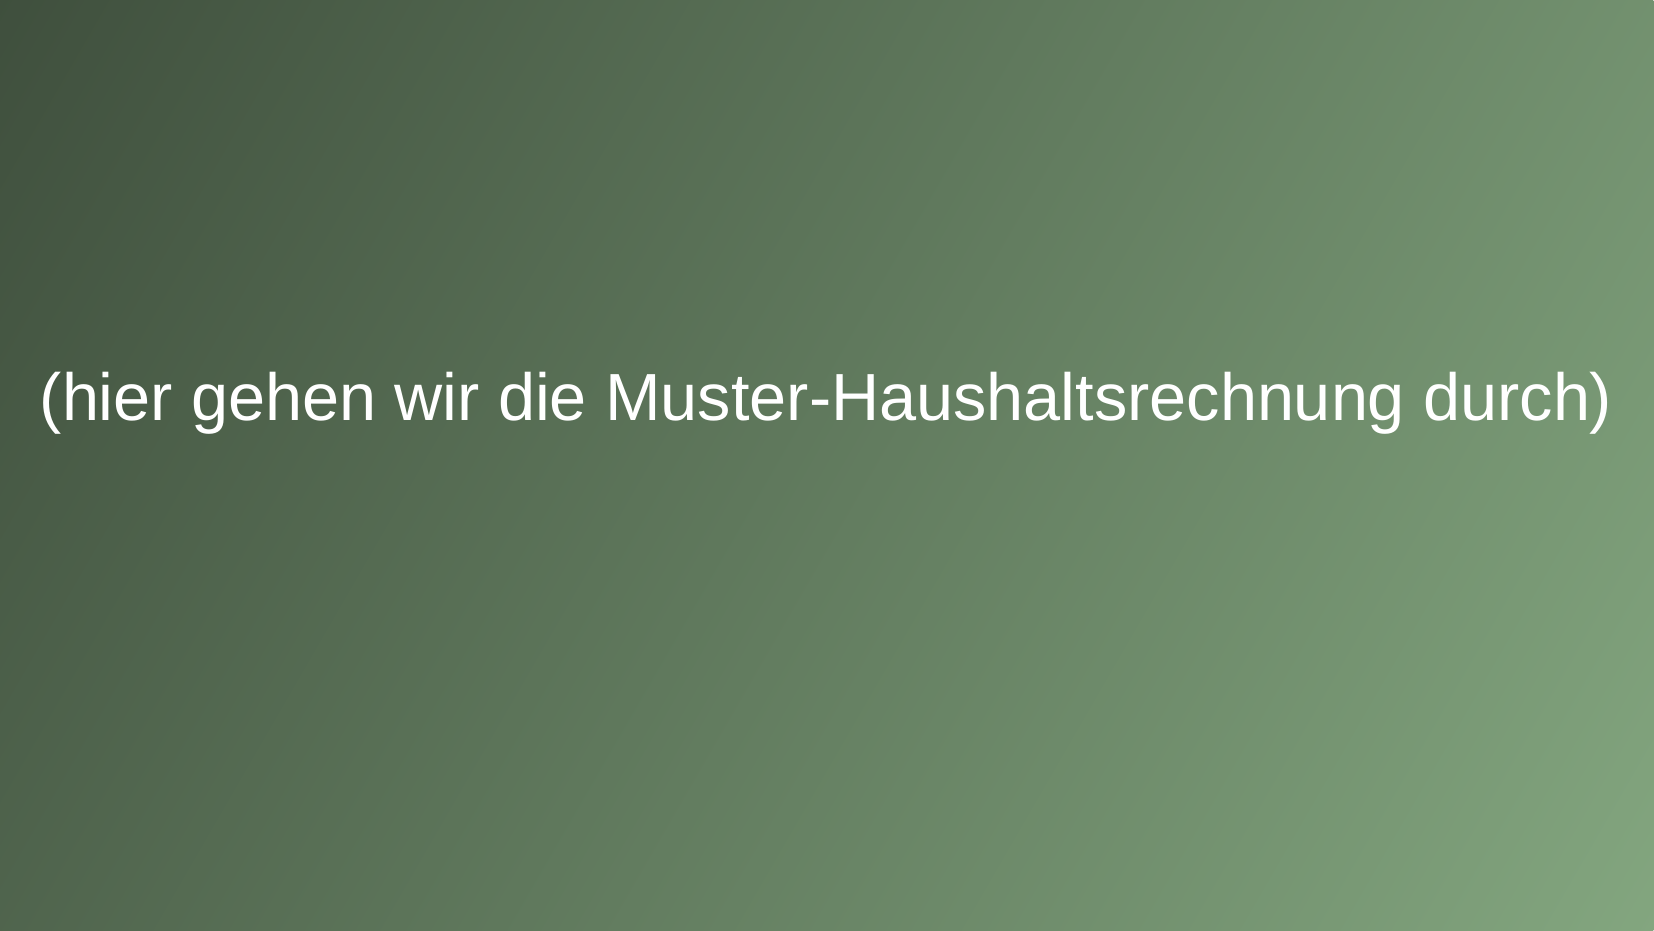

# (hier gehen wir die Muster-Haushaltsrechnung durch)